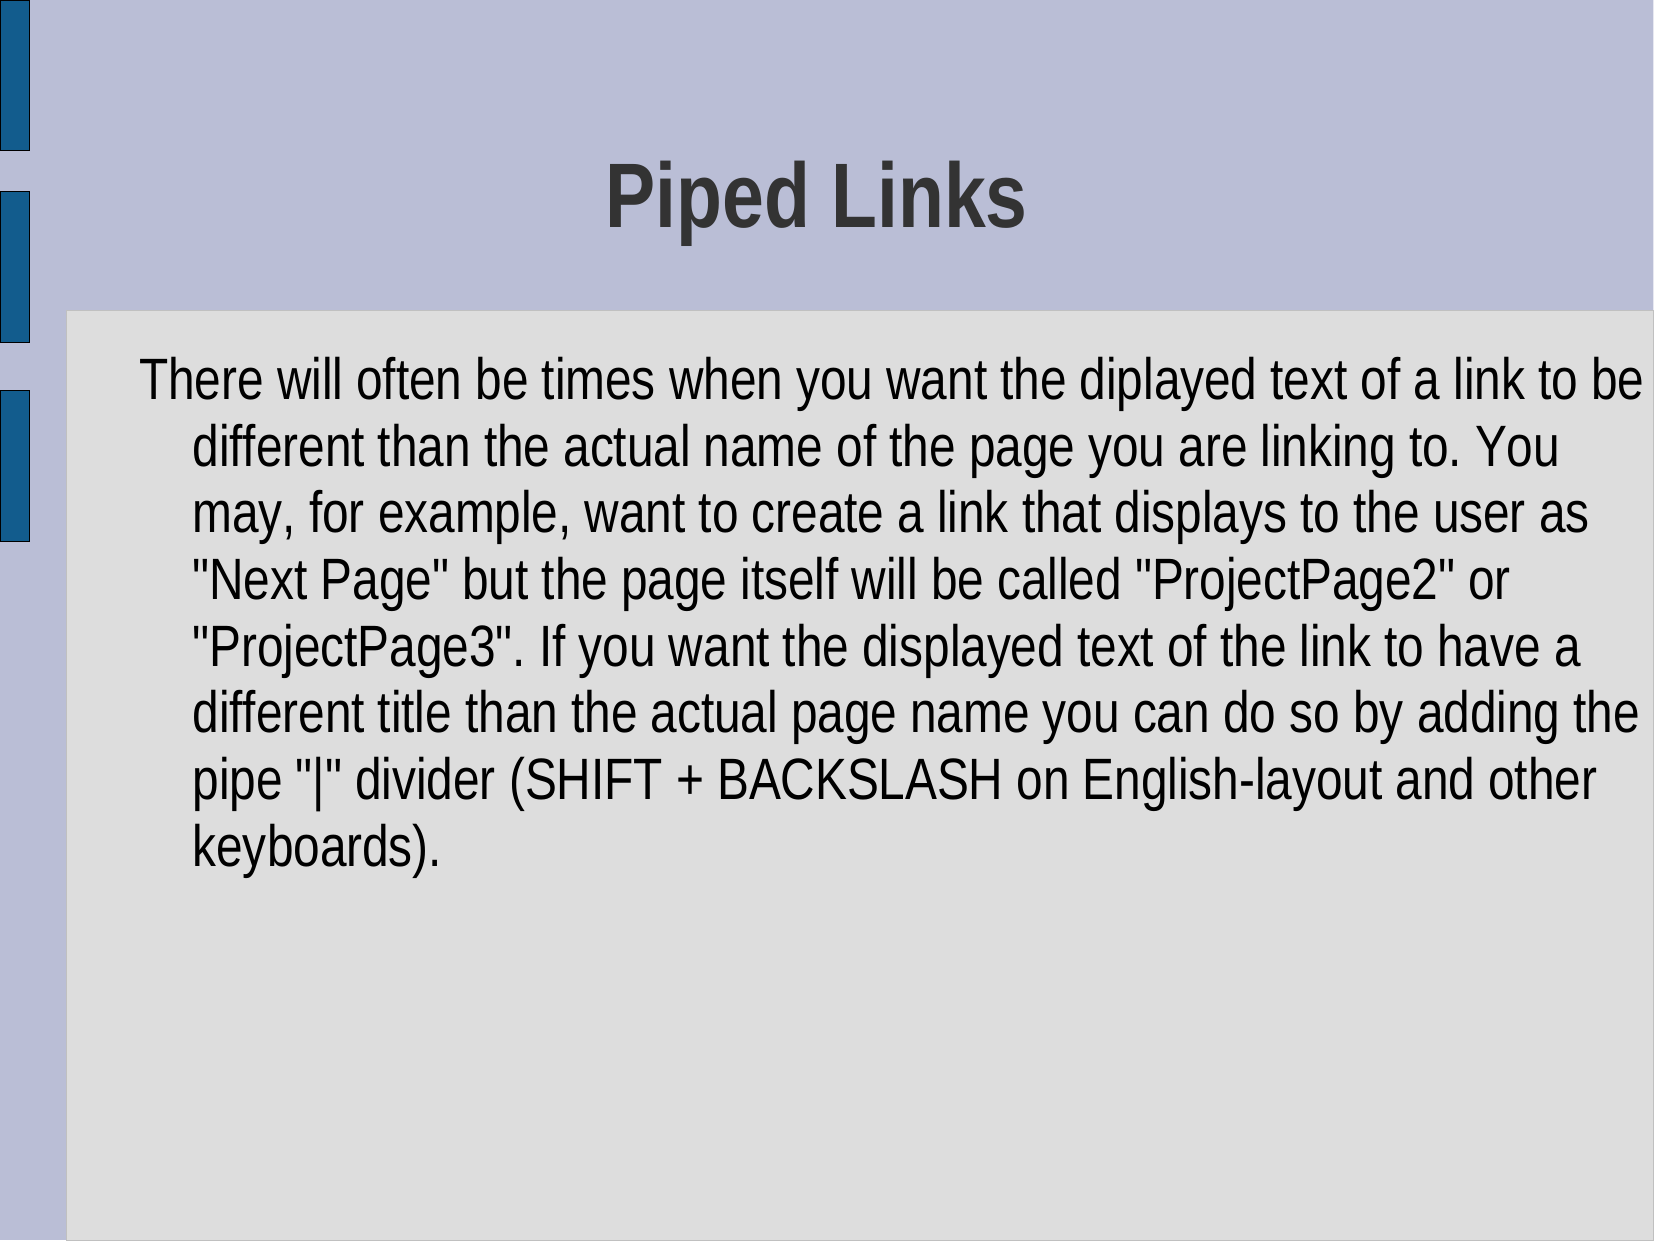

# Piped Links
There will often be times when you want the diplayed text of a link to be different than the actual name of the page you are linking to. You may, for example, want to create a link that displays to the user as "Next Page" but the page itself will be called "ProjectPage2" or "ProjectPage3". If you want the displayed text of the link to have a different title than the actual page name you can do so by adding the pipe "|" divider (SHIFT + BACKSLASH on English-layout and other keyboards).